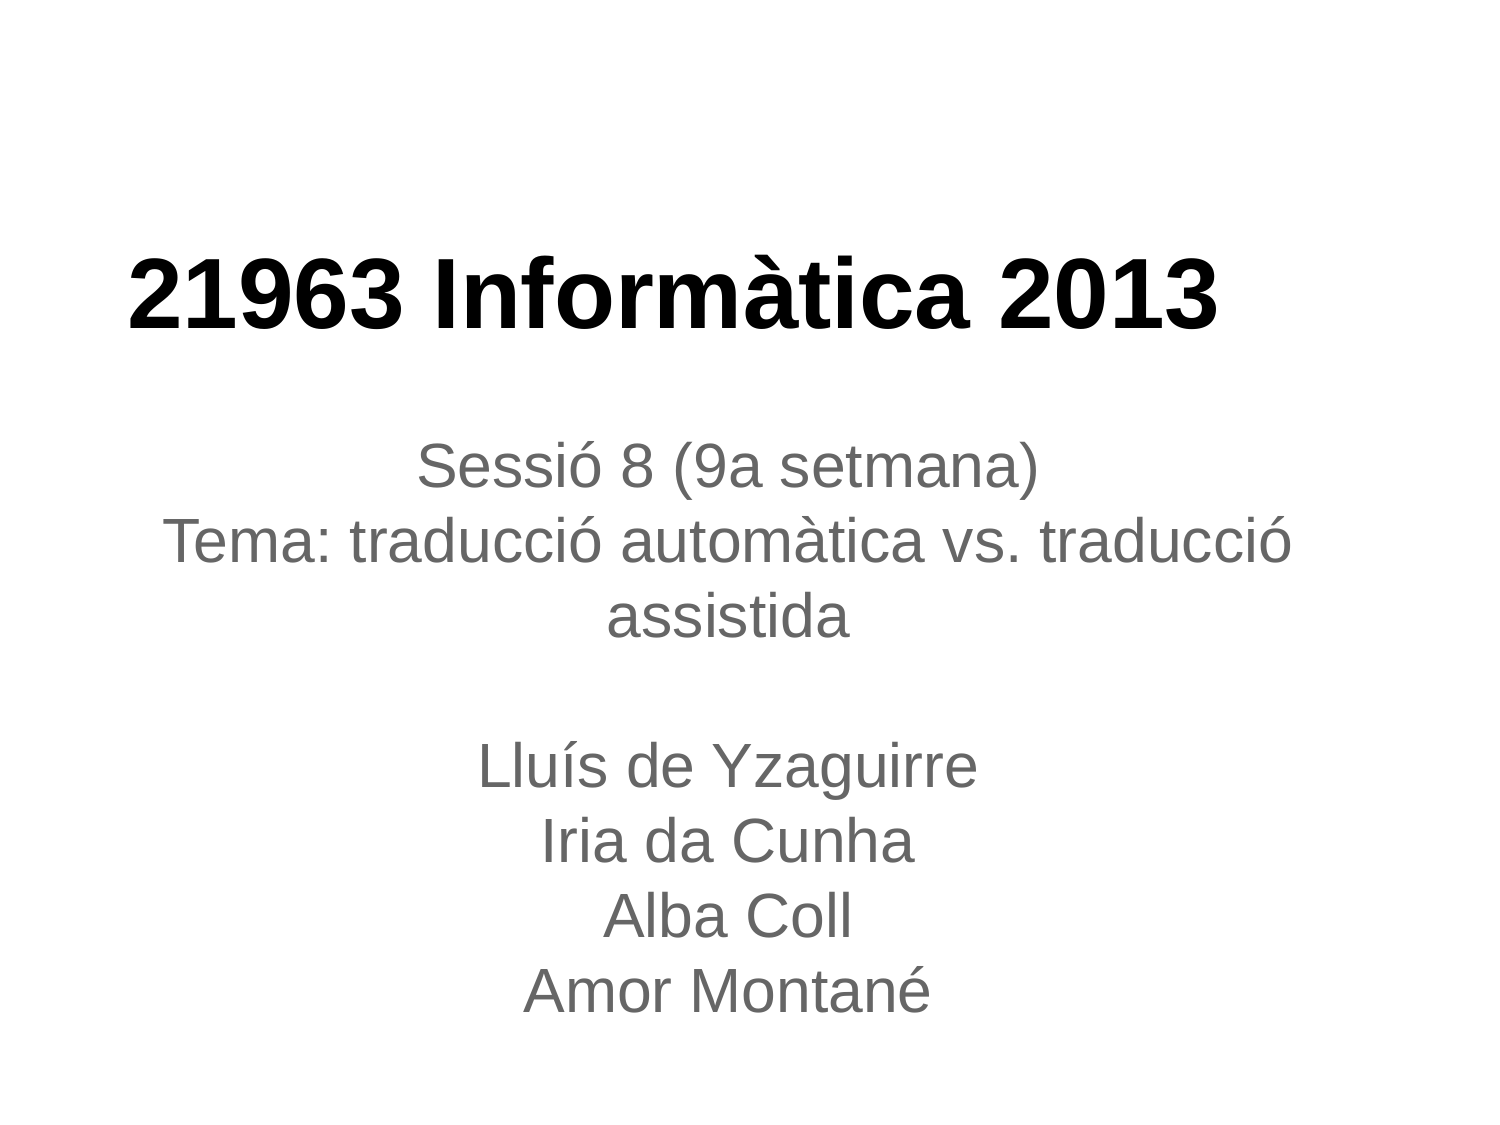

21963 Informàtica 2013
Sessió 8 (9a setmana)
Tema: traducció automàtica vs. traducció assistida
Lluís de Yzaguirre
Iria da Cunha
Alba Coll
Amor Montané